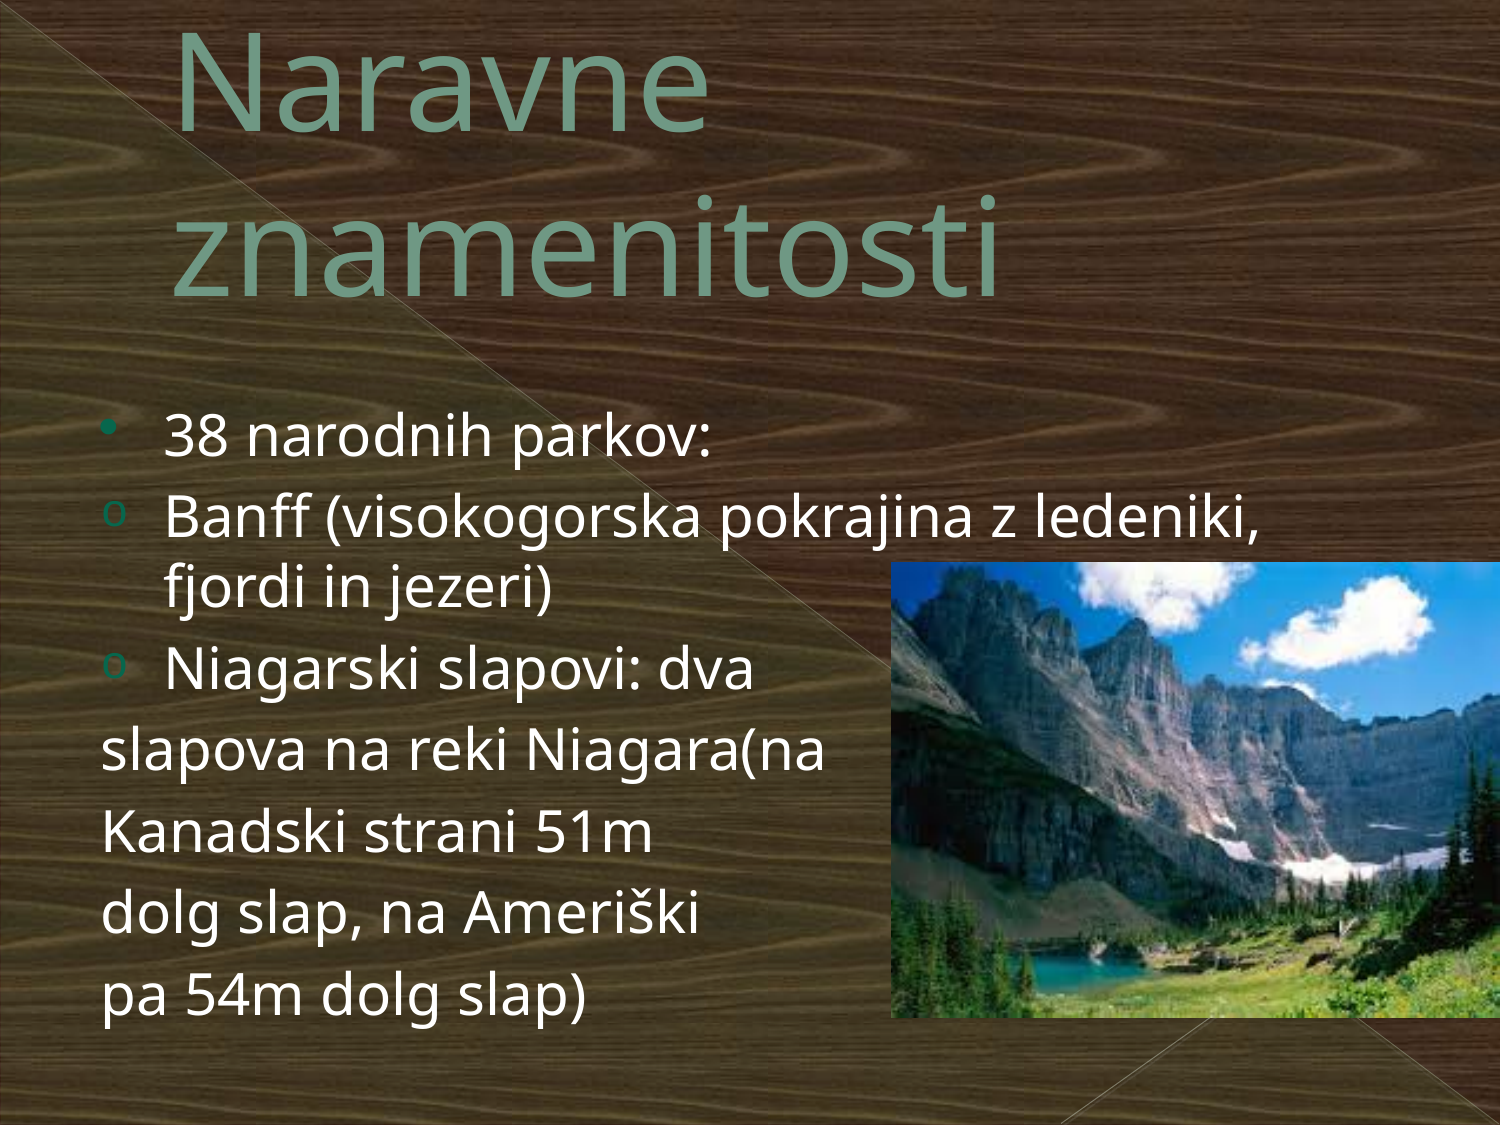

# Naravne znamenitosti
38 narodnih parkov:
Banff (visokogorska pokrajina z ledeniki, fjordi in jezeri)
Niagarski slapovi: dva
slapova na reki Niagara(na
Kanadski strani 51m
dolg slap, na Ameriški
pa 54m dolg slap)